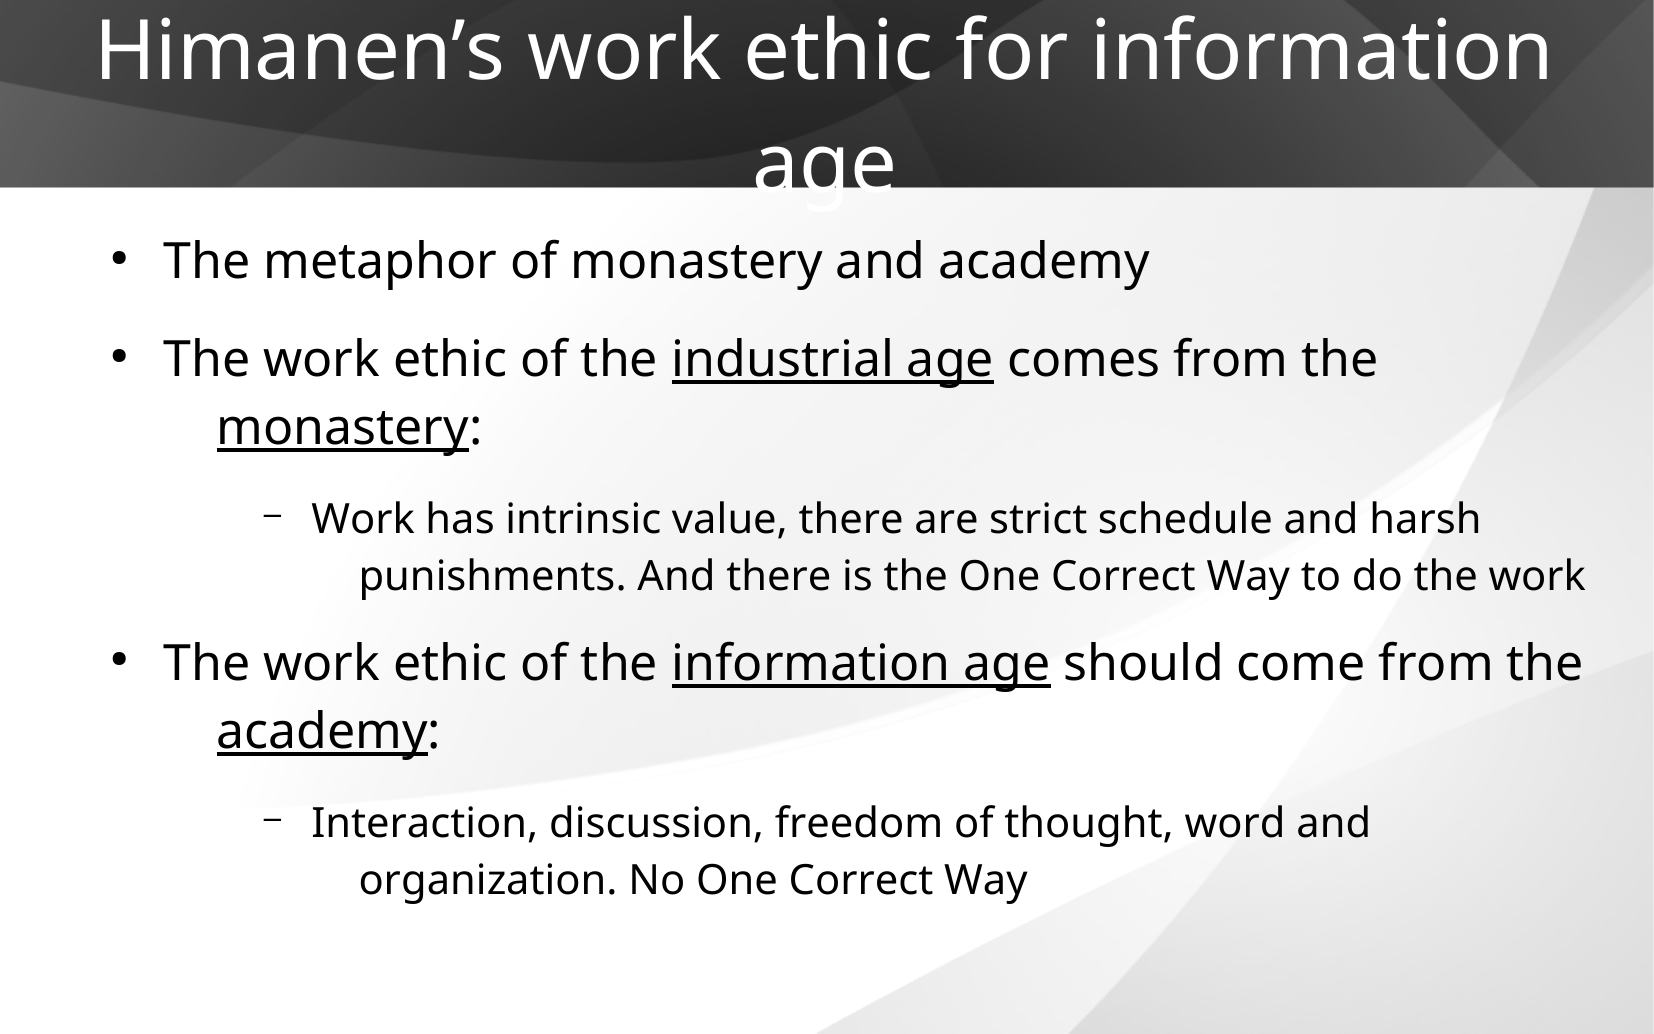

# Himanen’s work ethic for information age
The metaphor of monastery and academy
The work ethic of the industrial age comes from the monastery:
Work has intrinsic value, there are strict schedule and harsh punishments. And there is the One Correct Way to do the work
The work ethic of the information age should come from the academy:
Interaction, discussion, freedom of thought, word and organization. No One Correct Way